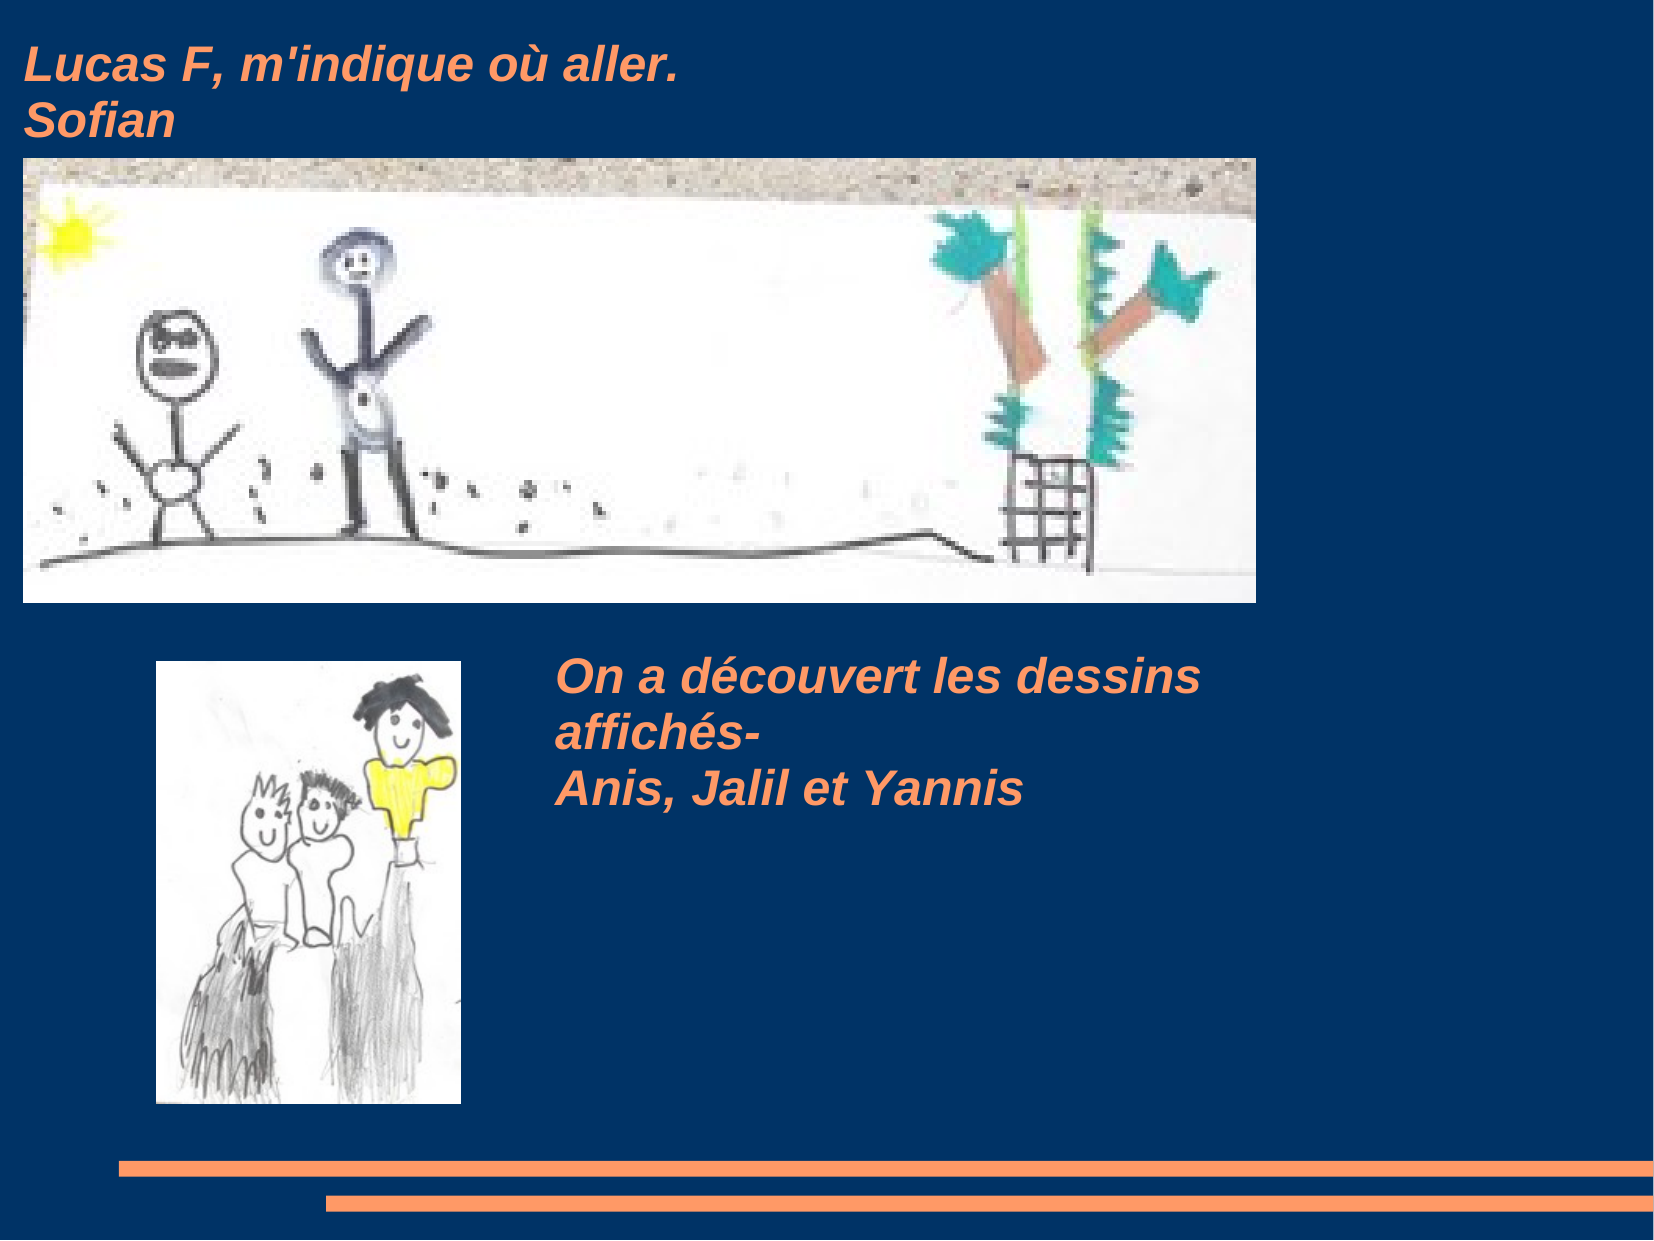

# Lucas F, m'indique où aller. Sofian
On a découvert les dessins affichés-
Anis, Jalil et Yannis